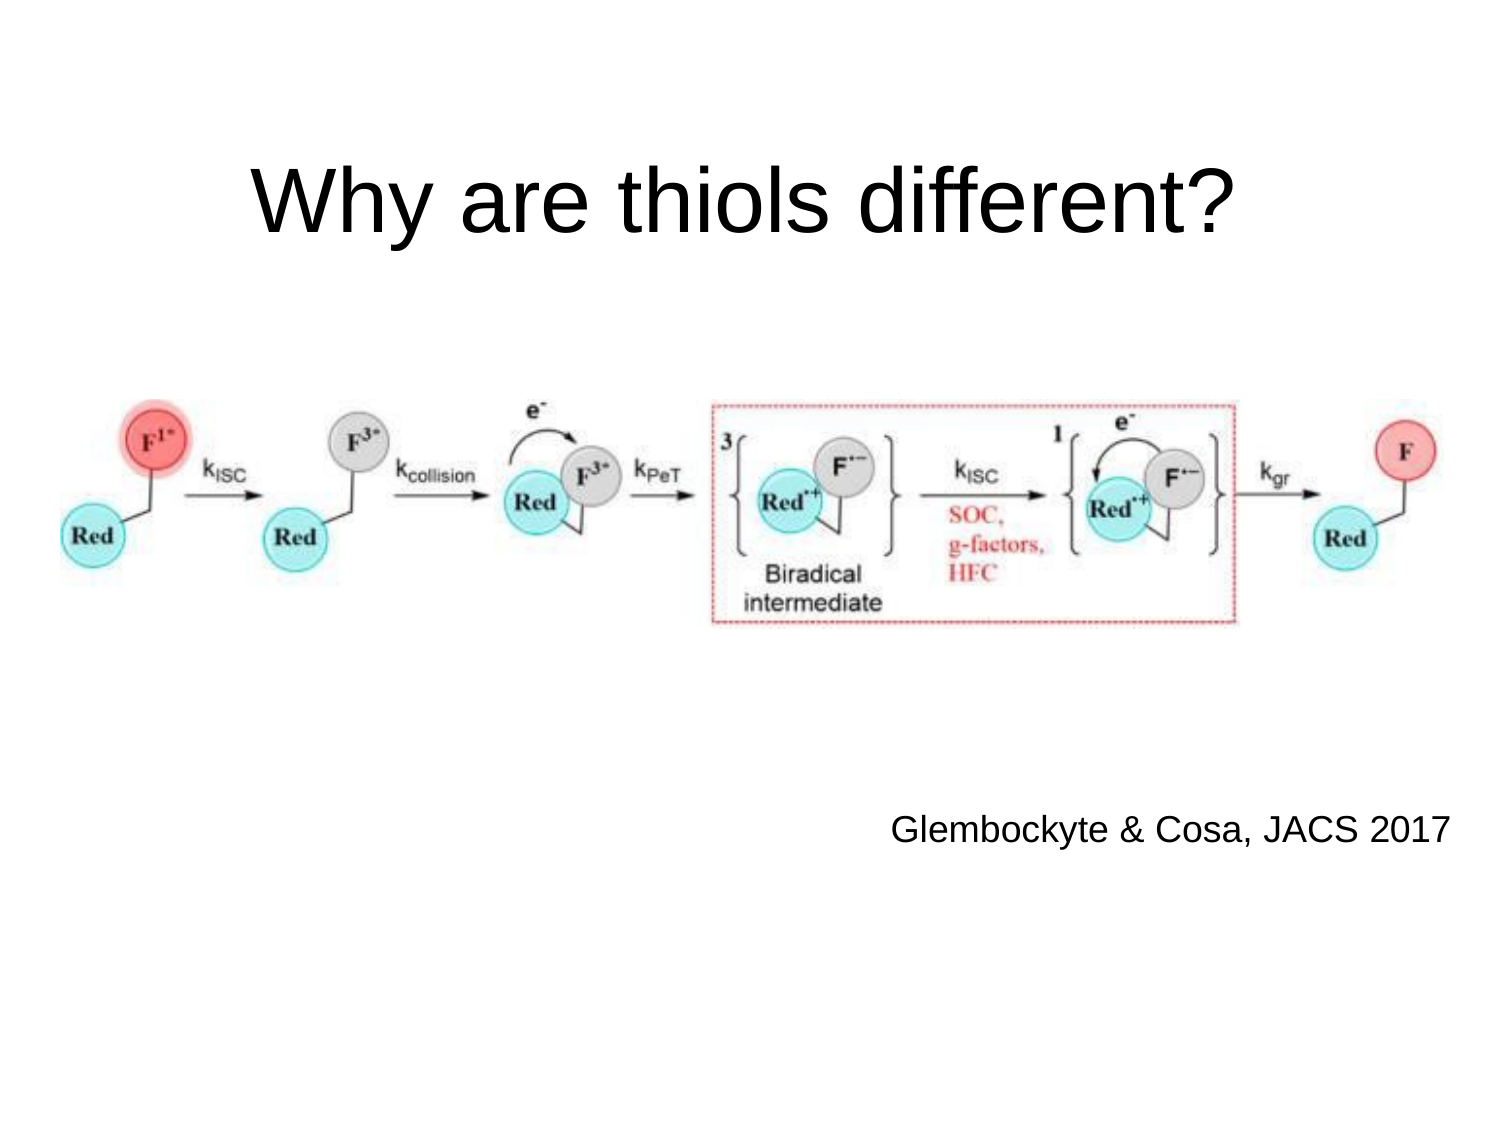

# Why are thiols different?
Glembockyte & Cosa, JACS 2017